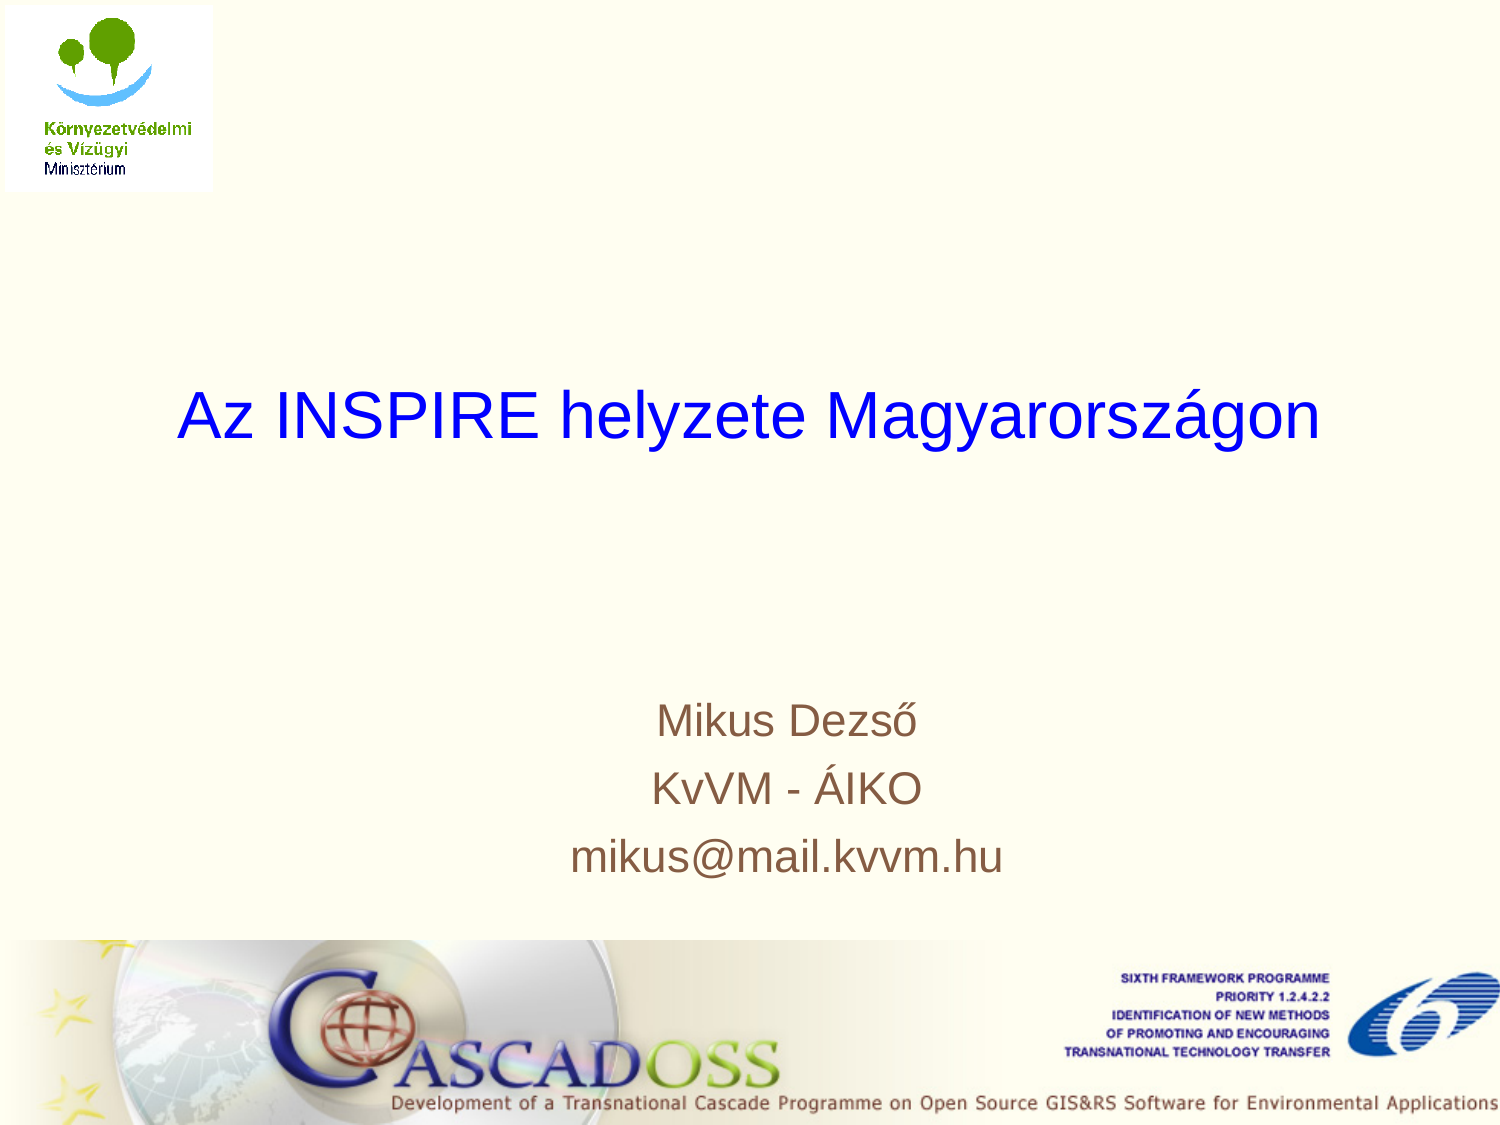

# Az INSPIRE helyzete Magyarországon
Mikus Dezső
KvVM - ÁIKO
mikus@mail.kvvm.hu